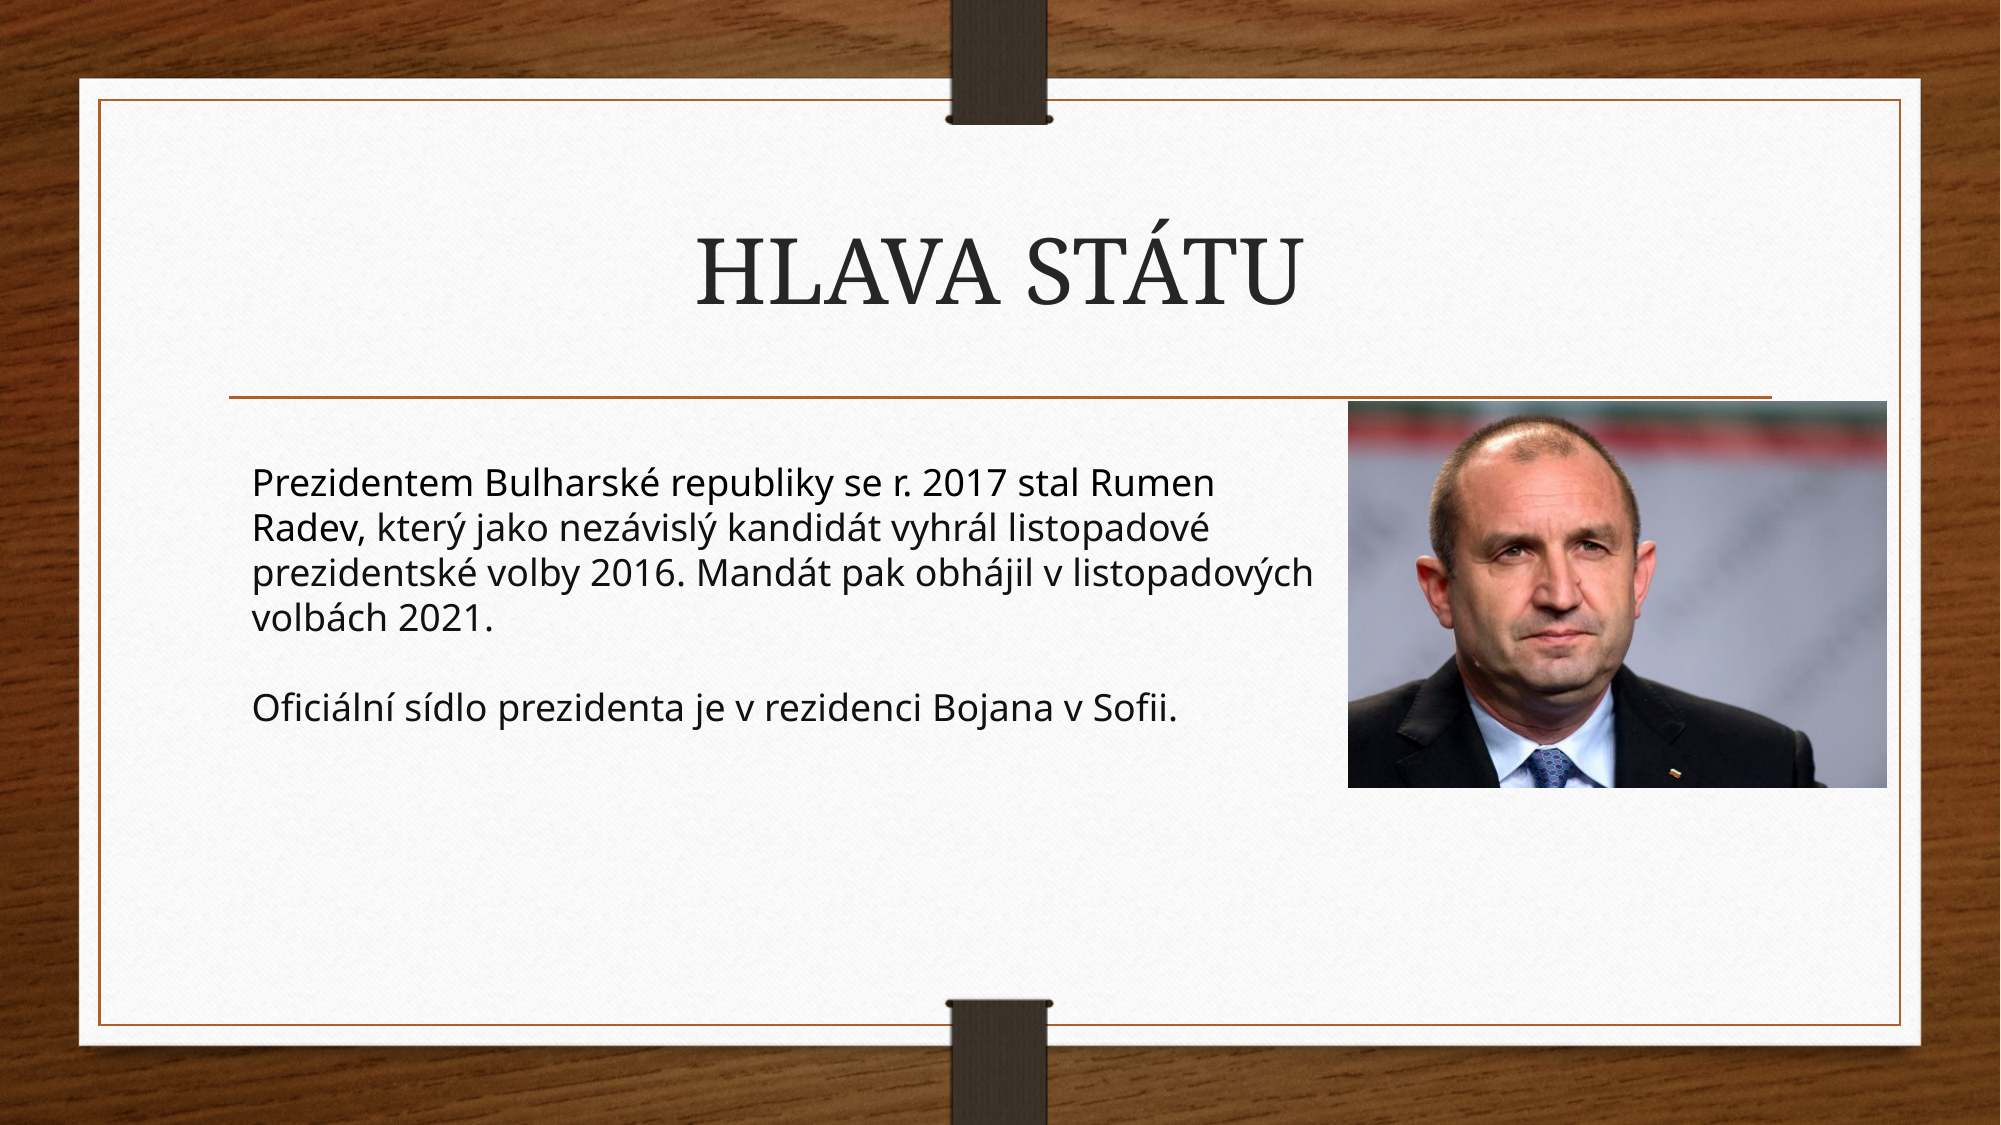

# HLAVA STÁTU
Prezidentem Bulharské republiky se r. 2017 stal Rumen Radev, který jako nezávislý kandidát vyhrál listopadové prezidentské volby 2016. Mandát pak obhájil v listopadových volbách 2021.
Oficiální sídlo prezidenta je v rezidenci Bojana v Sofii.